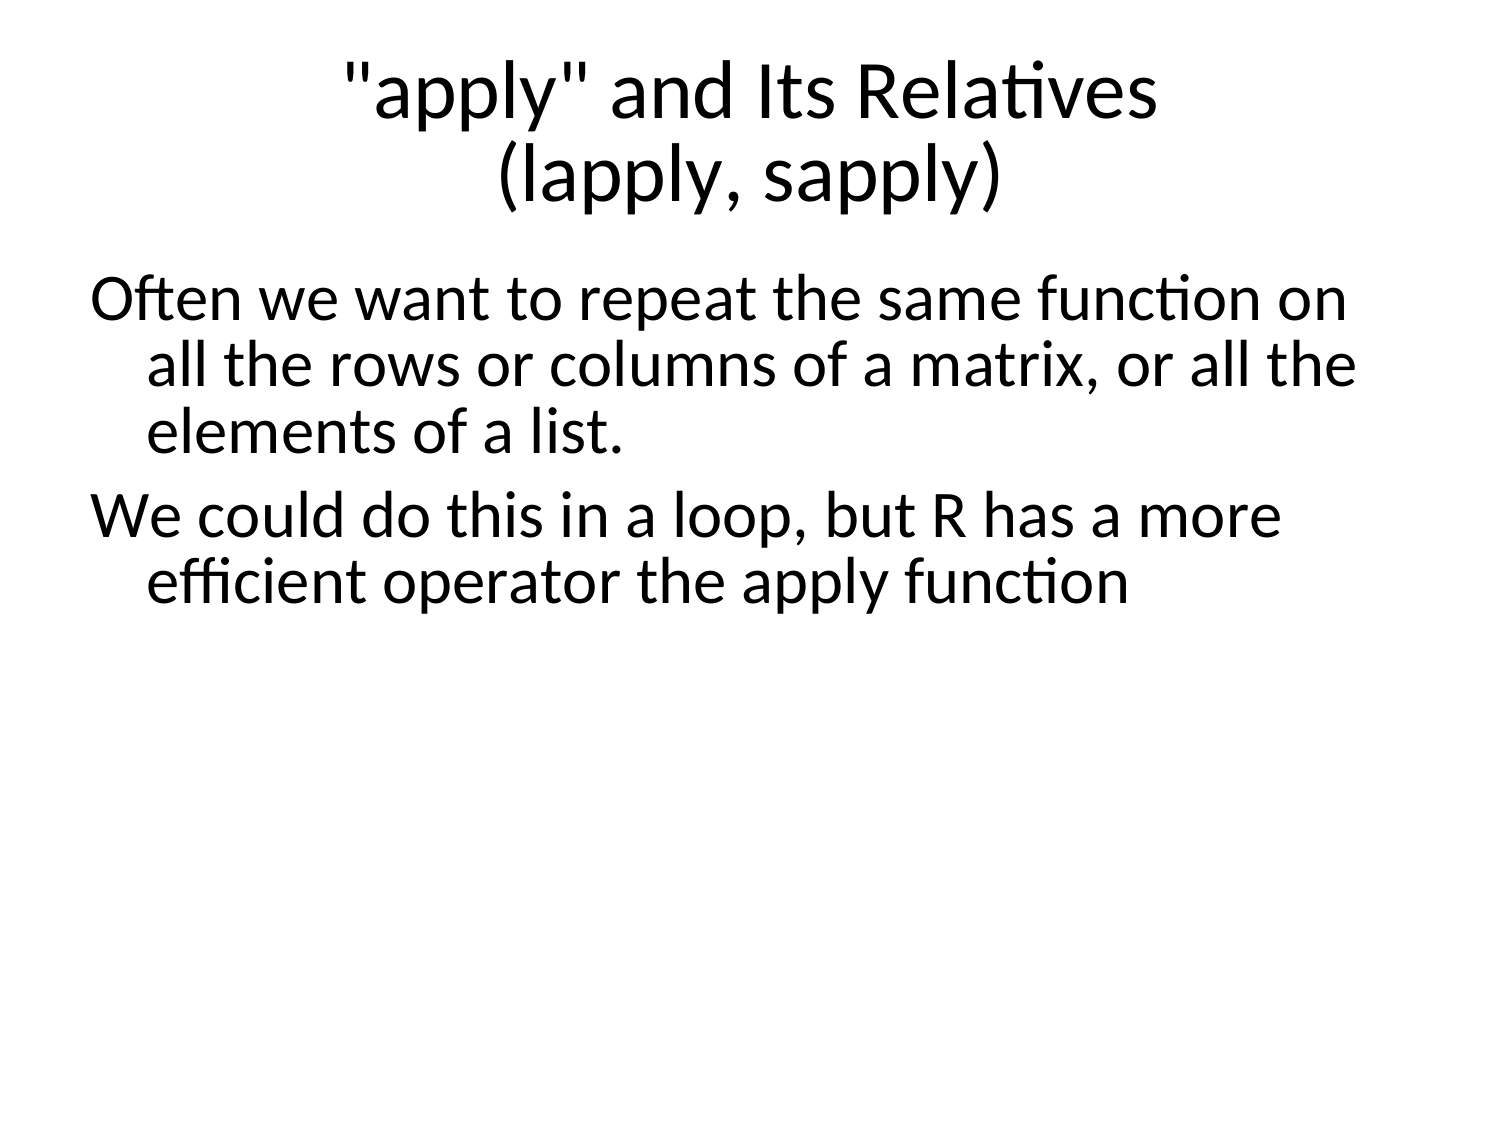

# "apply" and Its Relatives (lapply, sapply)
Often we want to repeat the same function on all the rows or columns of a matrix, or all the elements of a list.
We could do this in a loop, but R has a more efficient operator the apply function